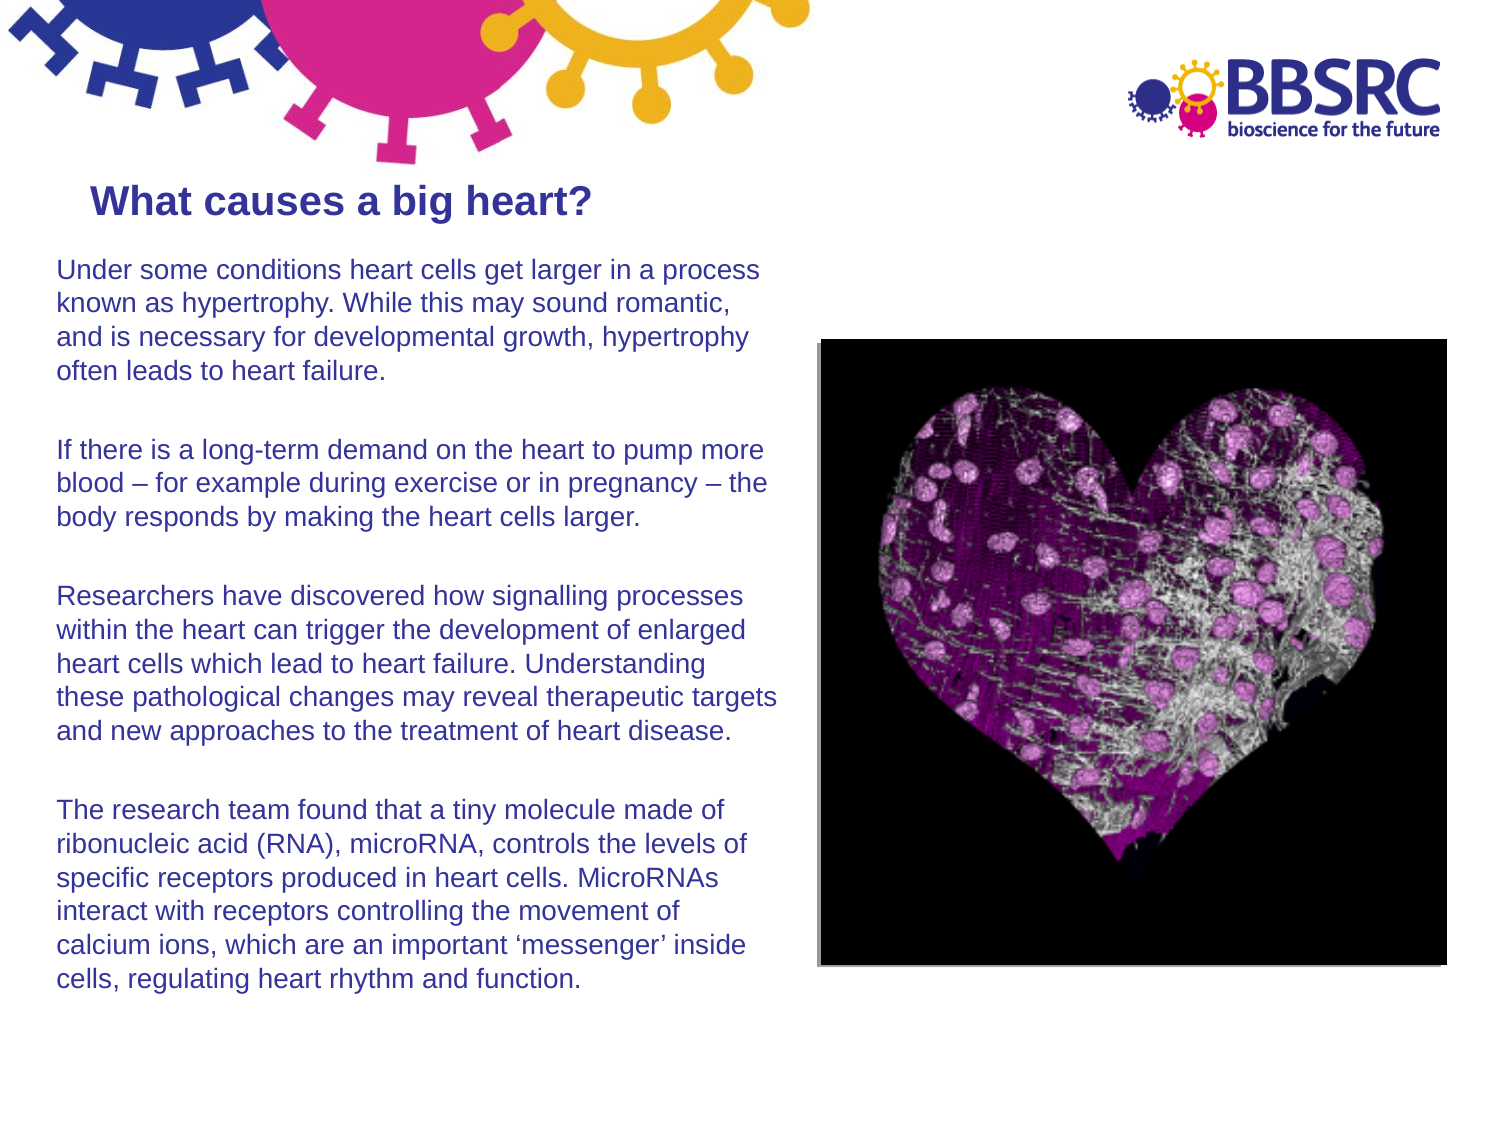

# What causes a big heart?
Under some conditions heart cells get larger in a process known as hypertrophy. While this may sound romantic, and is necessary for developmental growth, hypertrophy often leads to heart failure.
If there is a long-term demand on the heart to pump more blood – for example during exercise or in pregnancy – the body responds by making the heart cells larger.
Researchers have discovered how signalling processes within the heart can trigger the development of enlarged heart cells which lead to heart failure. Understanding these pathological changes may reveal therapeutic targets and new approaches to the treatment of heart disease.
The research team found that a tiny molecule made of ribonucleic acid (RNA), microRNA, controls the levels of specific receptors produced in heart cells. MicroRNAs interact with receptors controlling the movement of calcium ions, which are an important ‘messenger’ inside cells, regulating heart rhythm and function.